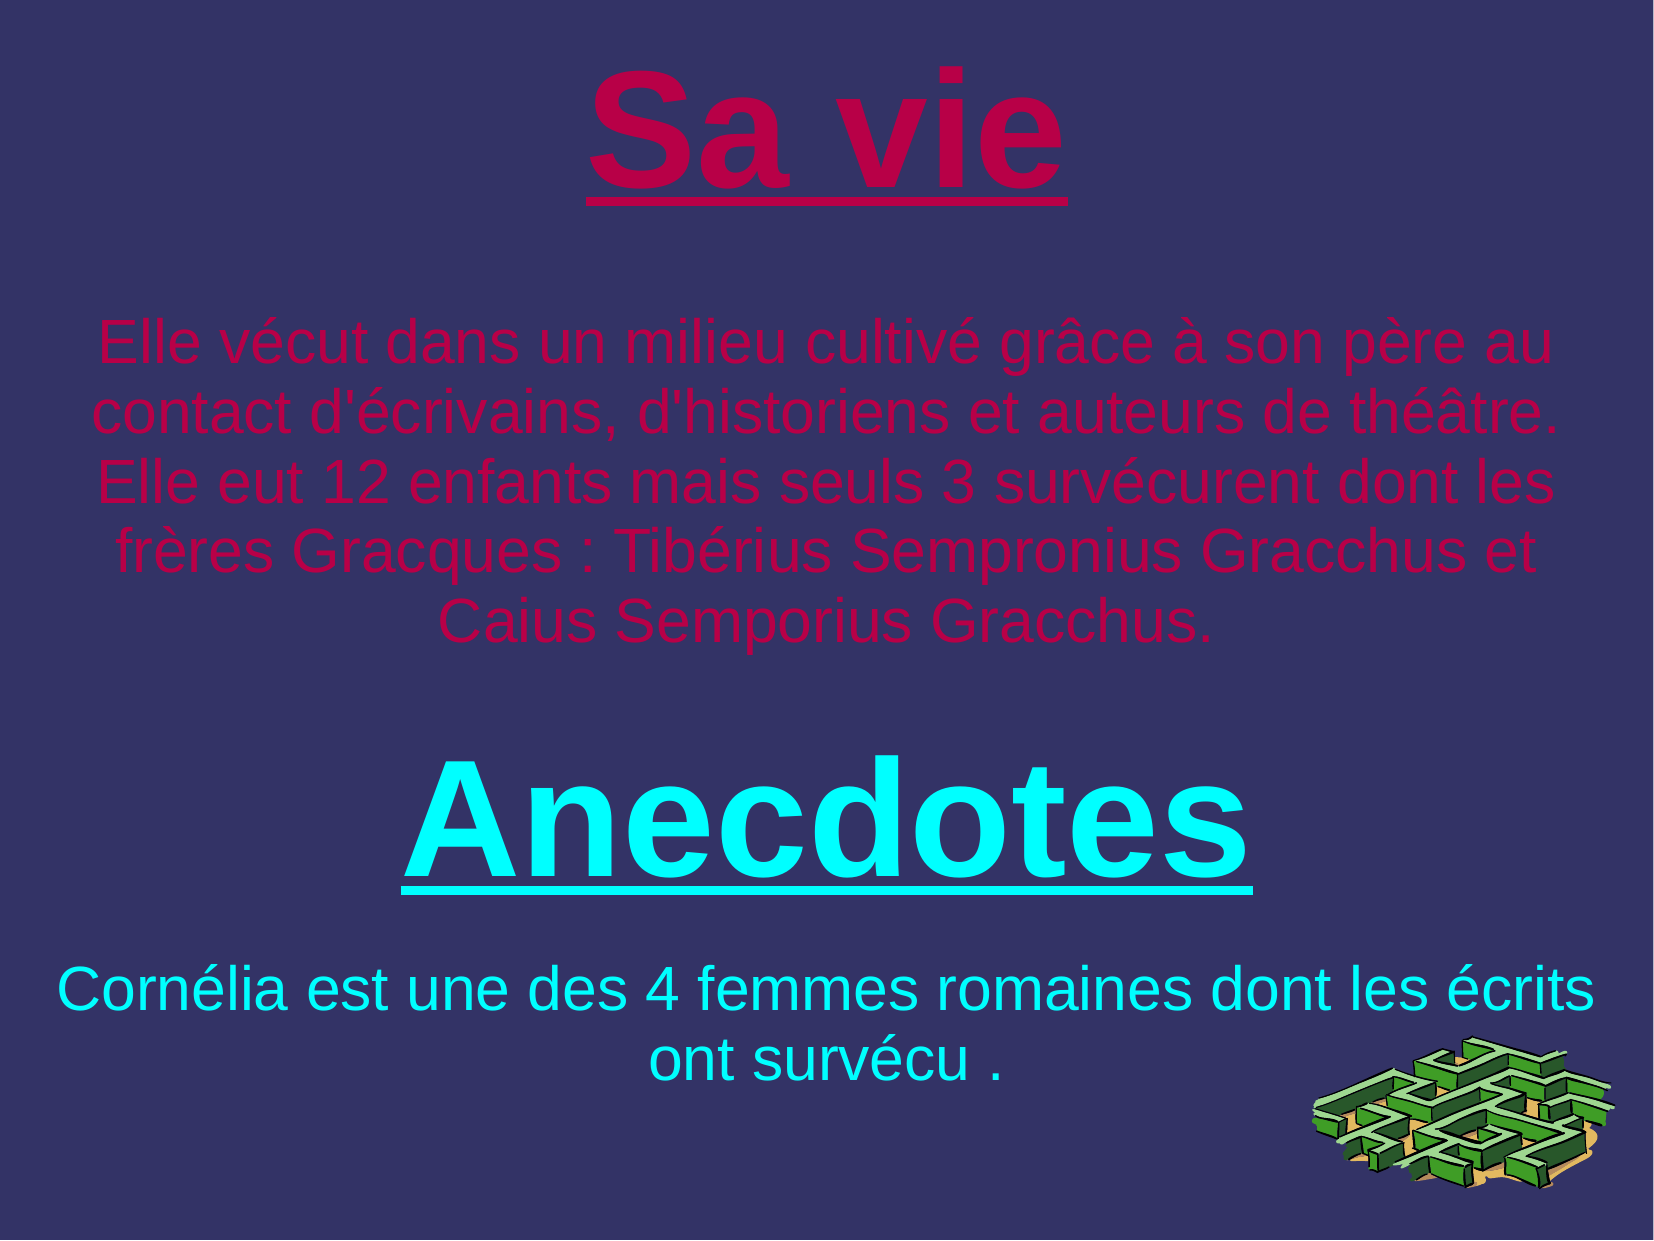

Sa vie
Elle vécut dans un milieu cultivé grâce à son père au contact d'écrivains, d'historiens et auteurs de théâtre.
Elle eut 12 enfants mais seuls 3 survécurent dont les frères Gracques : Tibérius Sempronius Gracchus et Caius Semporius Gracchus.
Anecdotes
Cornélia est une des 4 femmes romaines dont les écrits ont survécu .